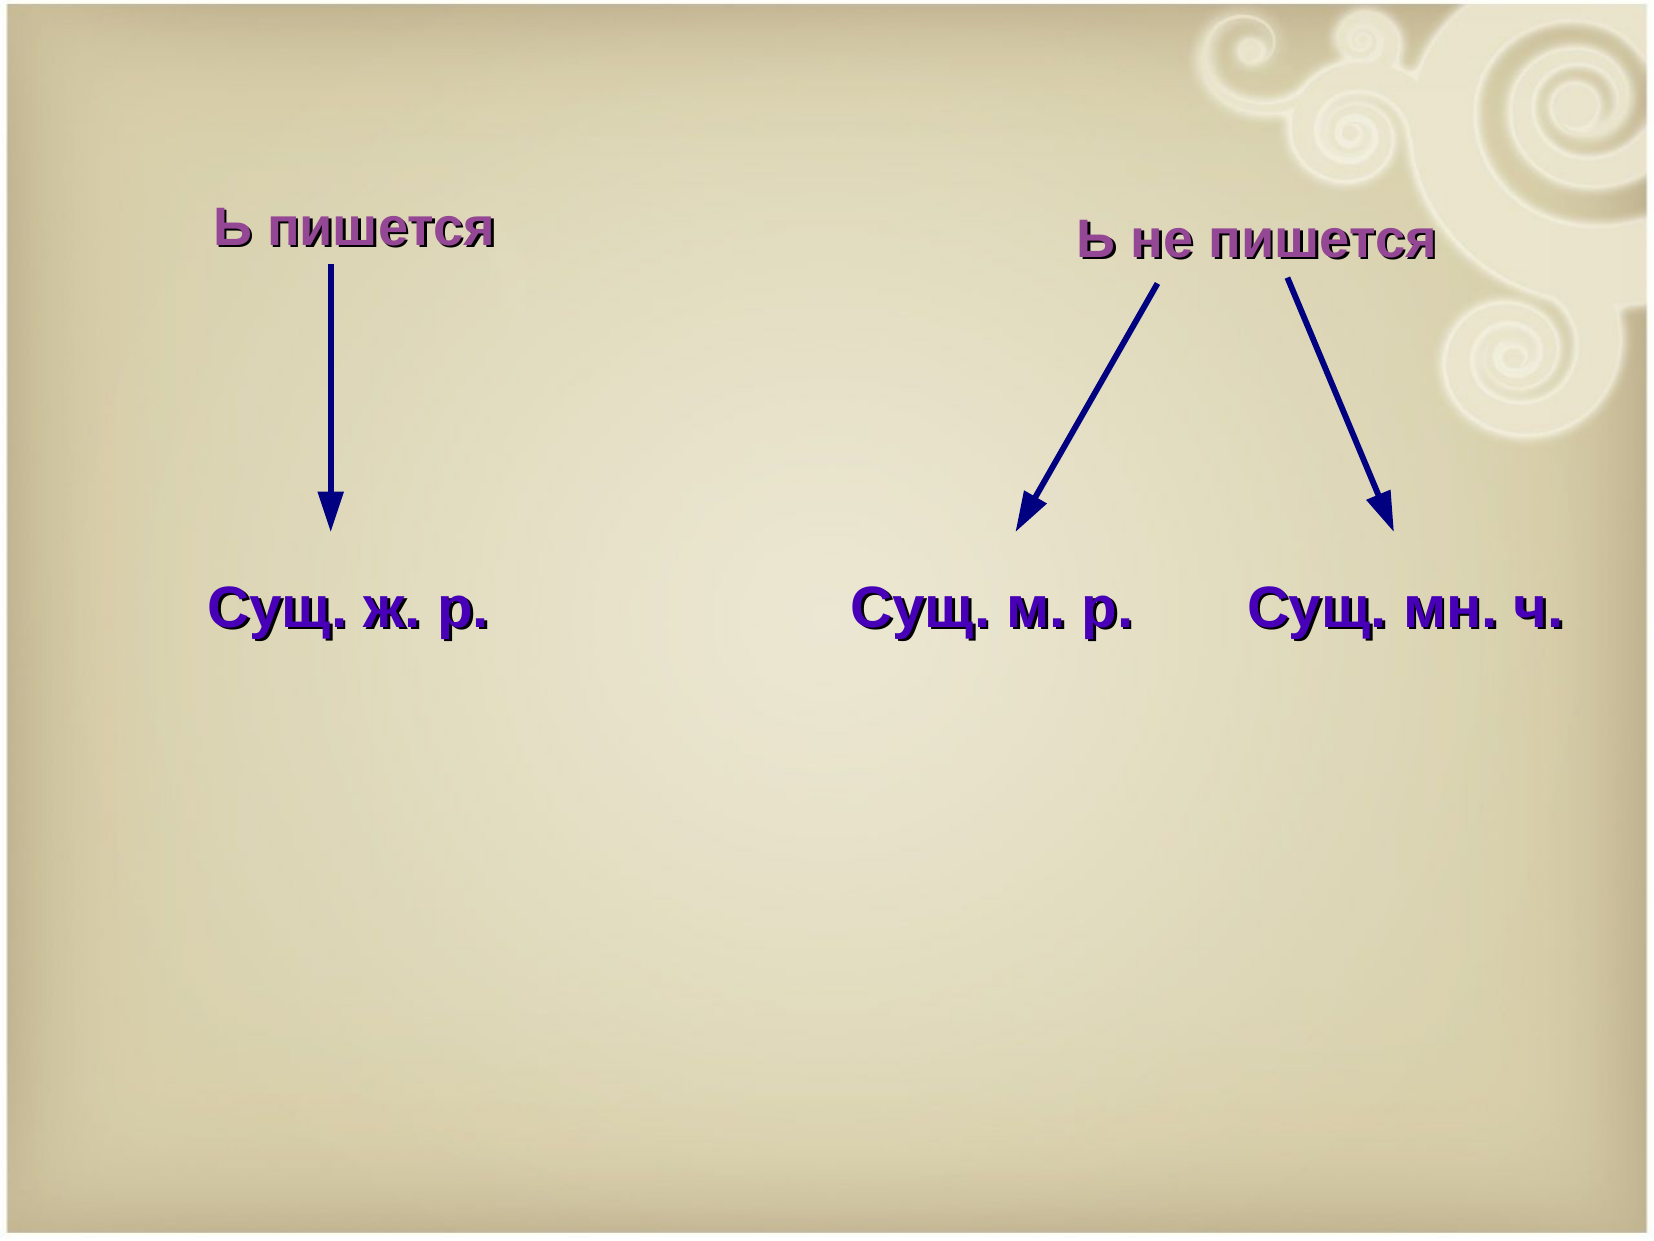

Ь пишется
Ь не пишется
Сущ. ж. р.
Сущ. м. р.
Сущ. мн. ч.